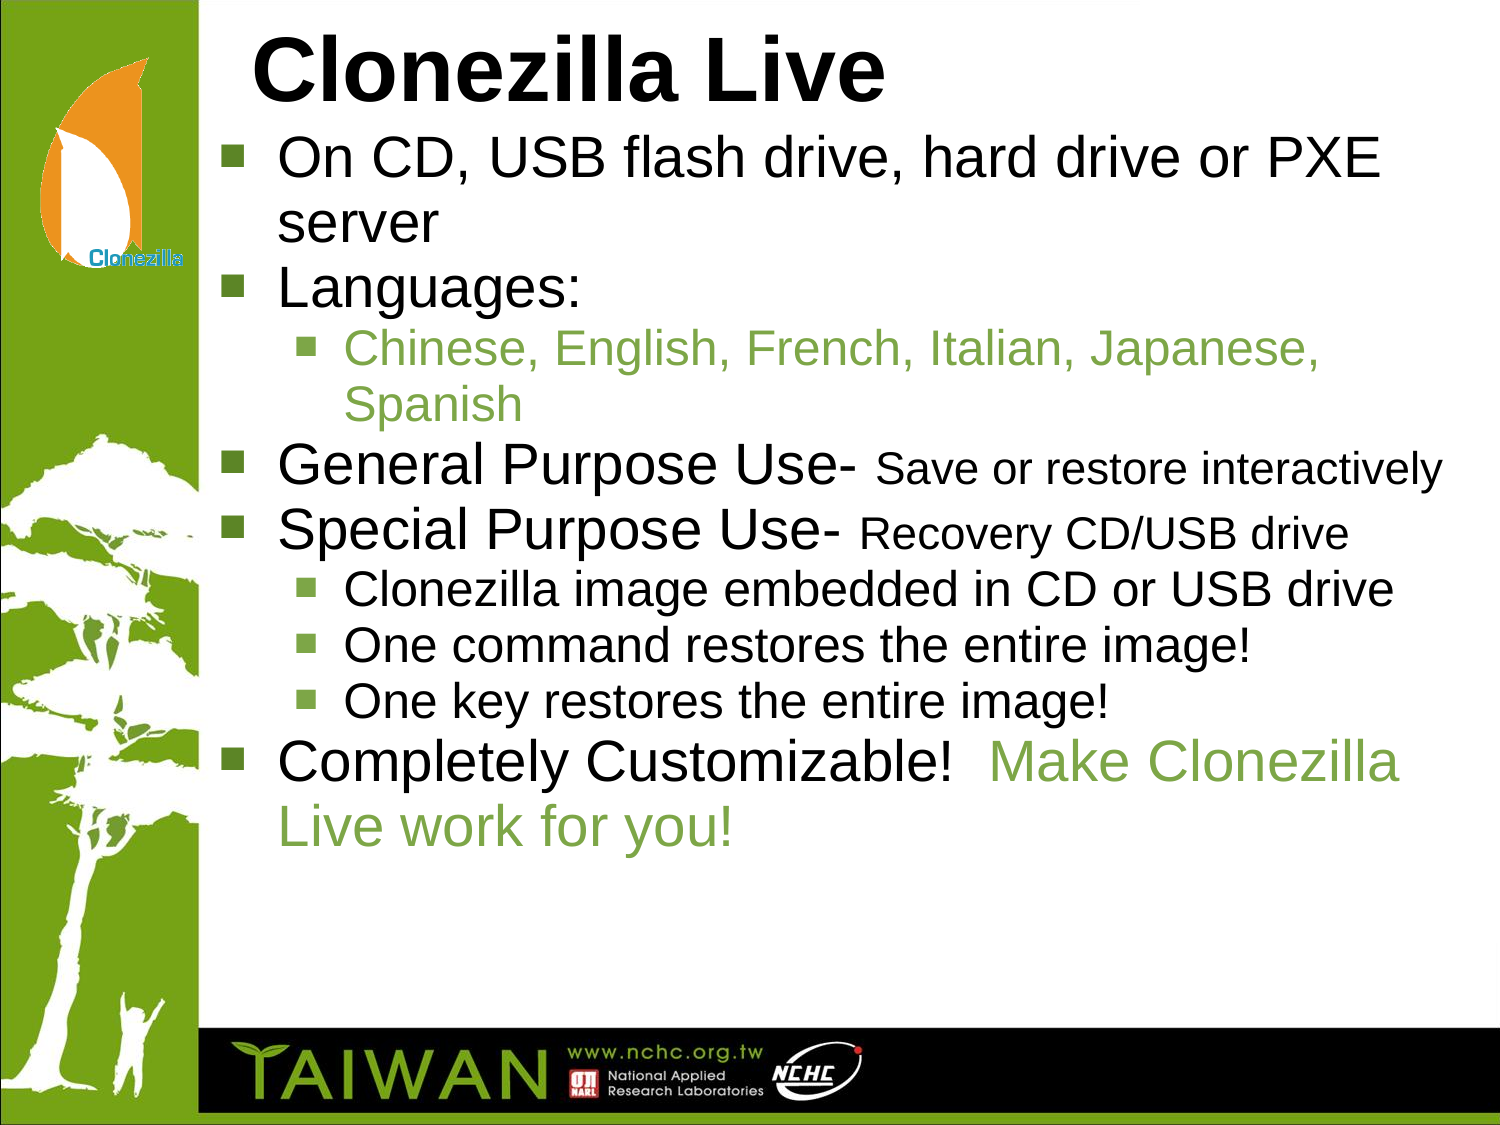

# Clonezilla Live
On CD, USB flash drive, hard drive or PXE server
Languages:
Chinese, English, French, Italian, Japanese, Spanish
General Purpose Use- Save or restore interactively
Special Purpose Use- Recovery CD/USB drive
Clonezilla image embedded in CD or USB drive
One command restores the entire image!
One key restores the entire image!
Completely Customizable! Make Clonezilla Live work for you!